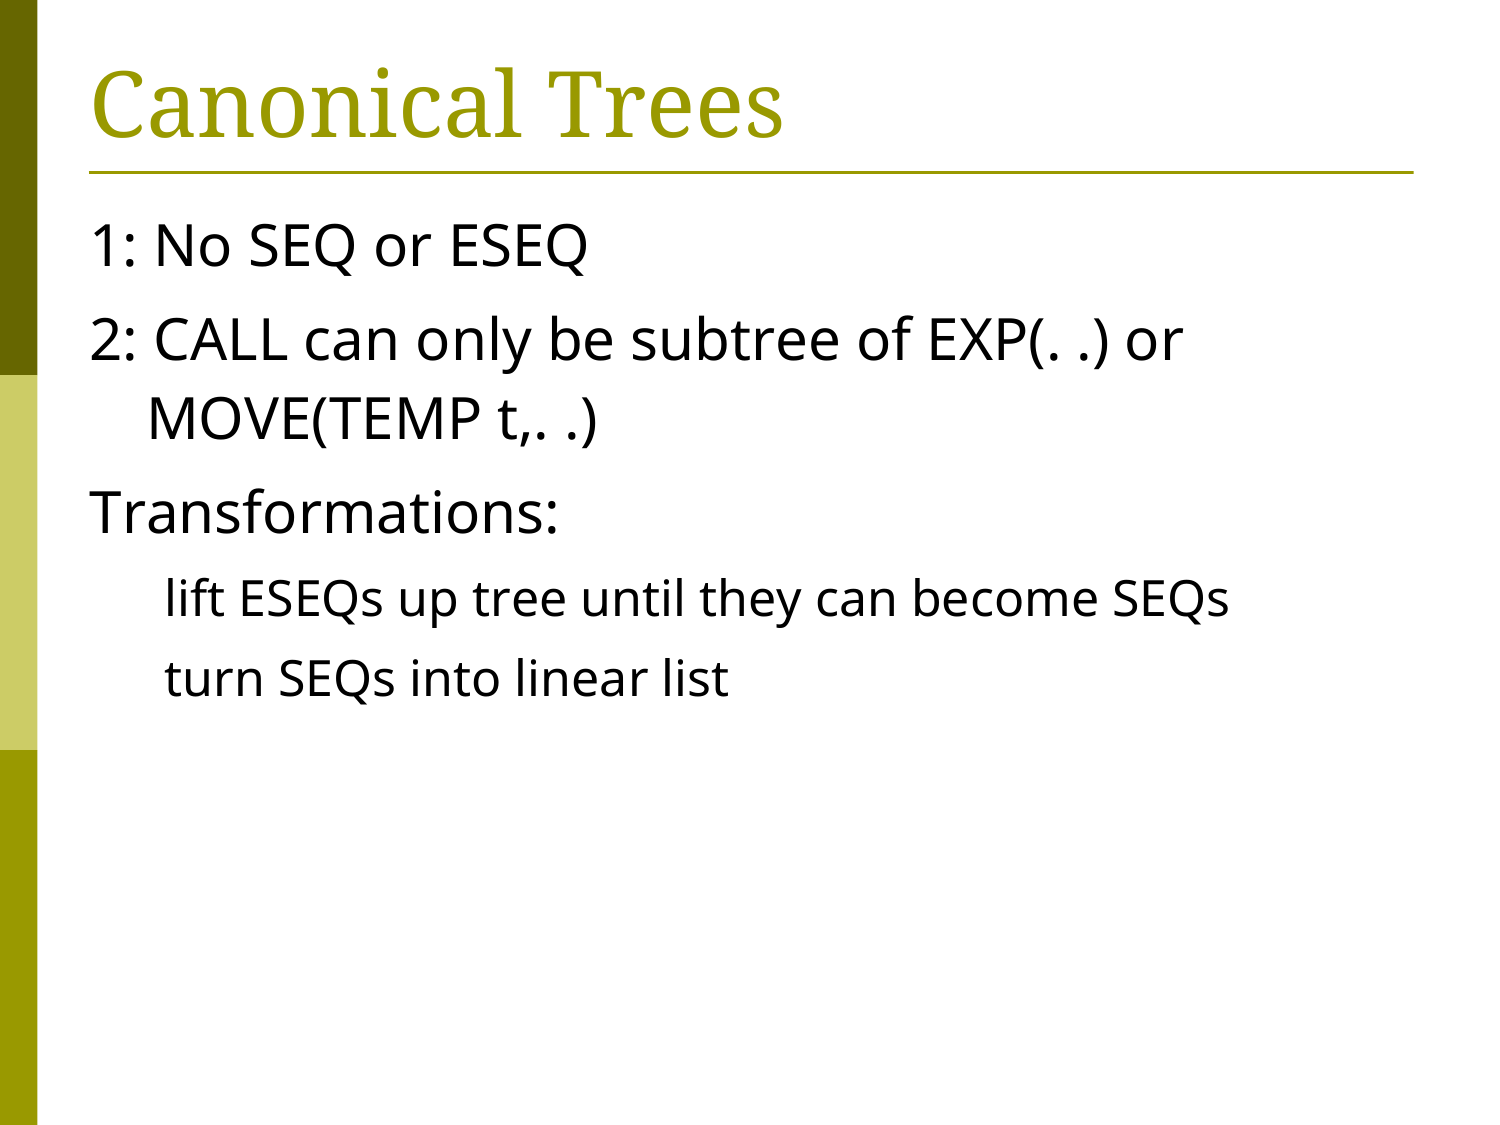

# Canonical Trees
1: No SEQ or ESEQ
2: CALL can only be subtree of EXP(. .) or MOVE(TEMP t,. .)
Transformations:
lift ESEQs up tree until they can become SEQs
turn SEQs into linear list